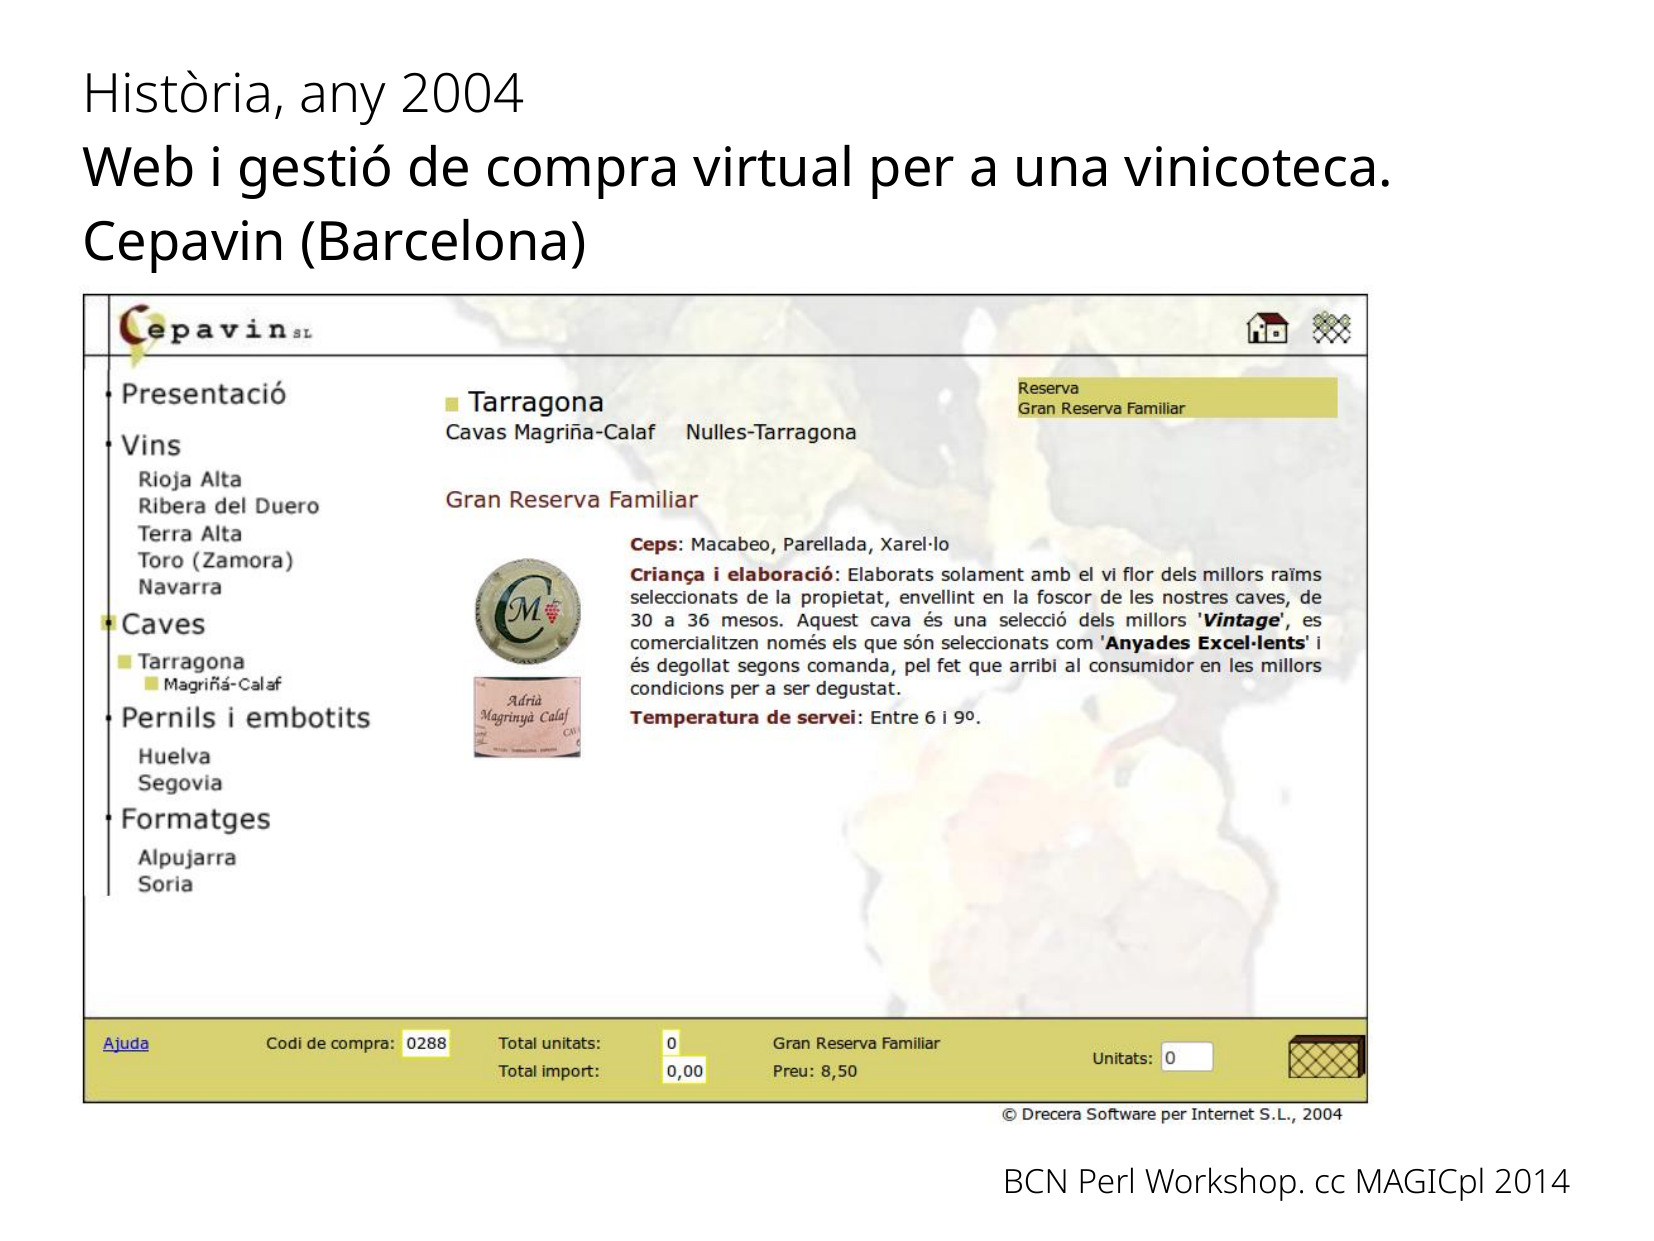

Història, any 2004
Web i gestió de compra virtual per a una vinicoteca.
Cepavin (Barcelona)
# BCN Perl Workshop. cc MAGICpl 2014